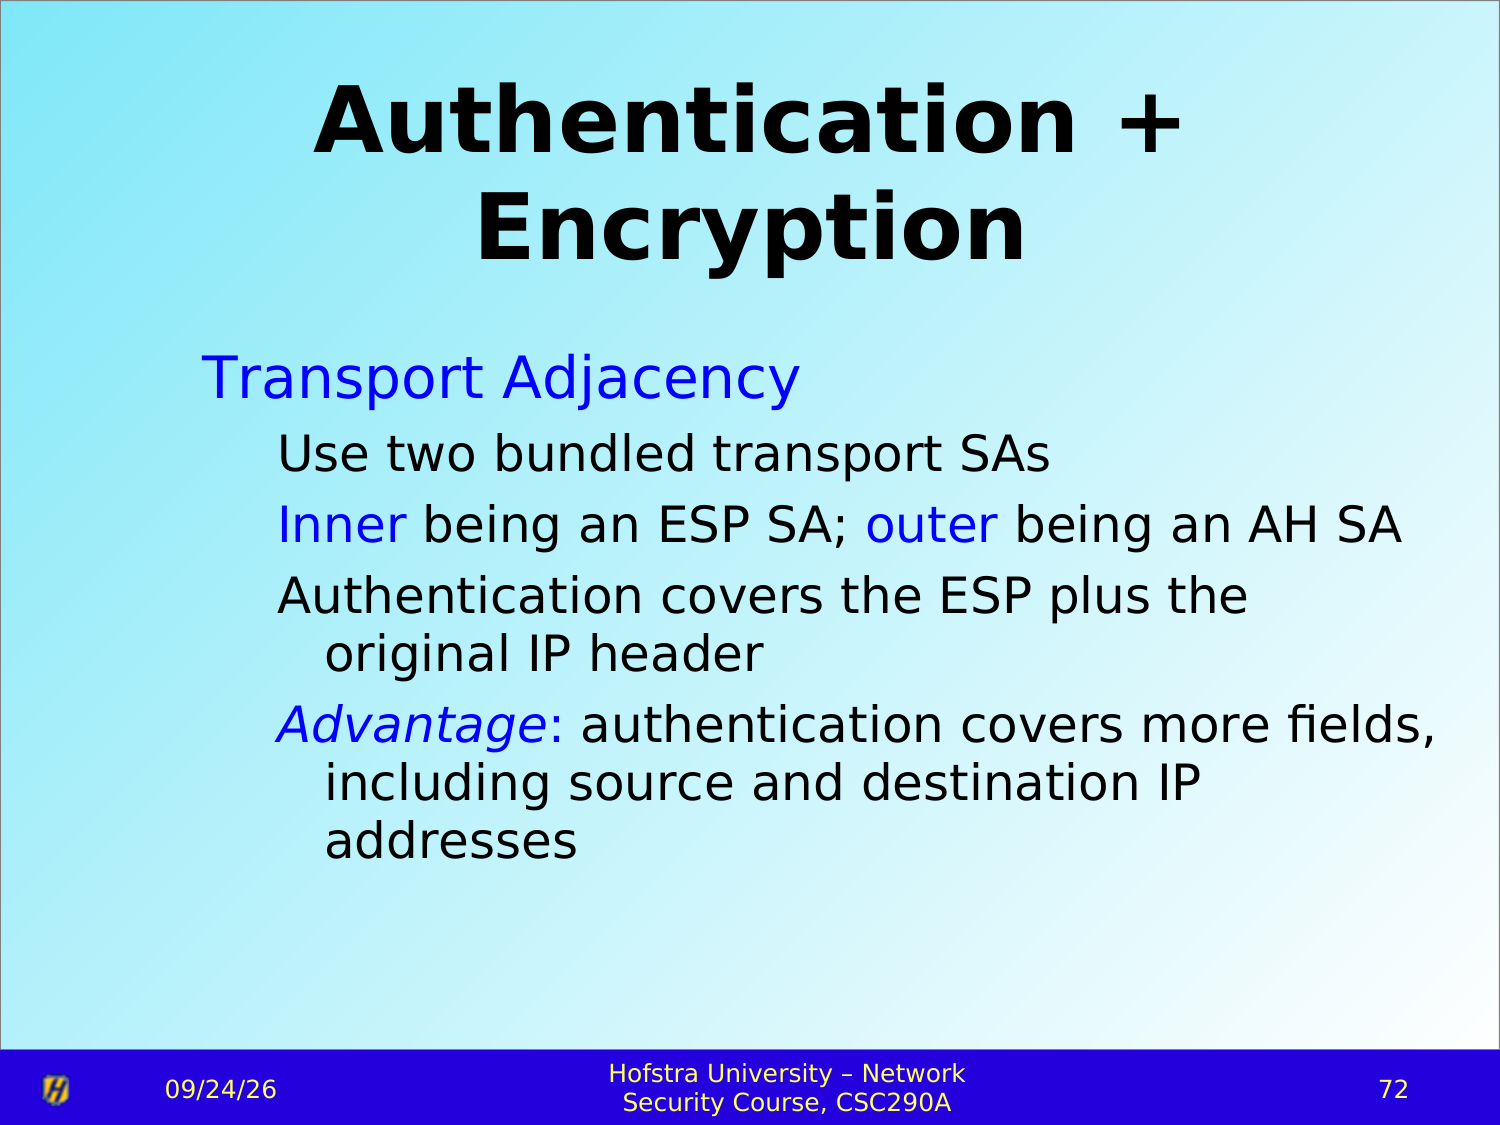

# Authentication + Encryption
Transport Adjacency
Use two bundled transport SAs
Inner being an ESP SA; outer being an AH SA
Authentication covers the ESP plus the original IP header
Advantage: authentication covers more fields, including source and destination IP addresses
72